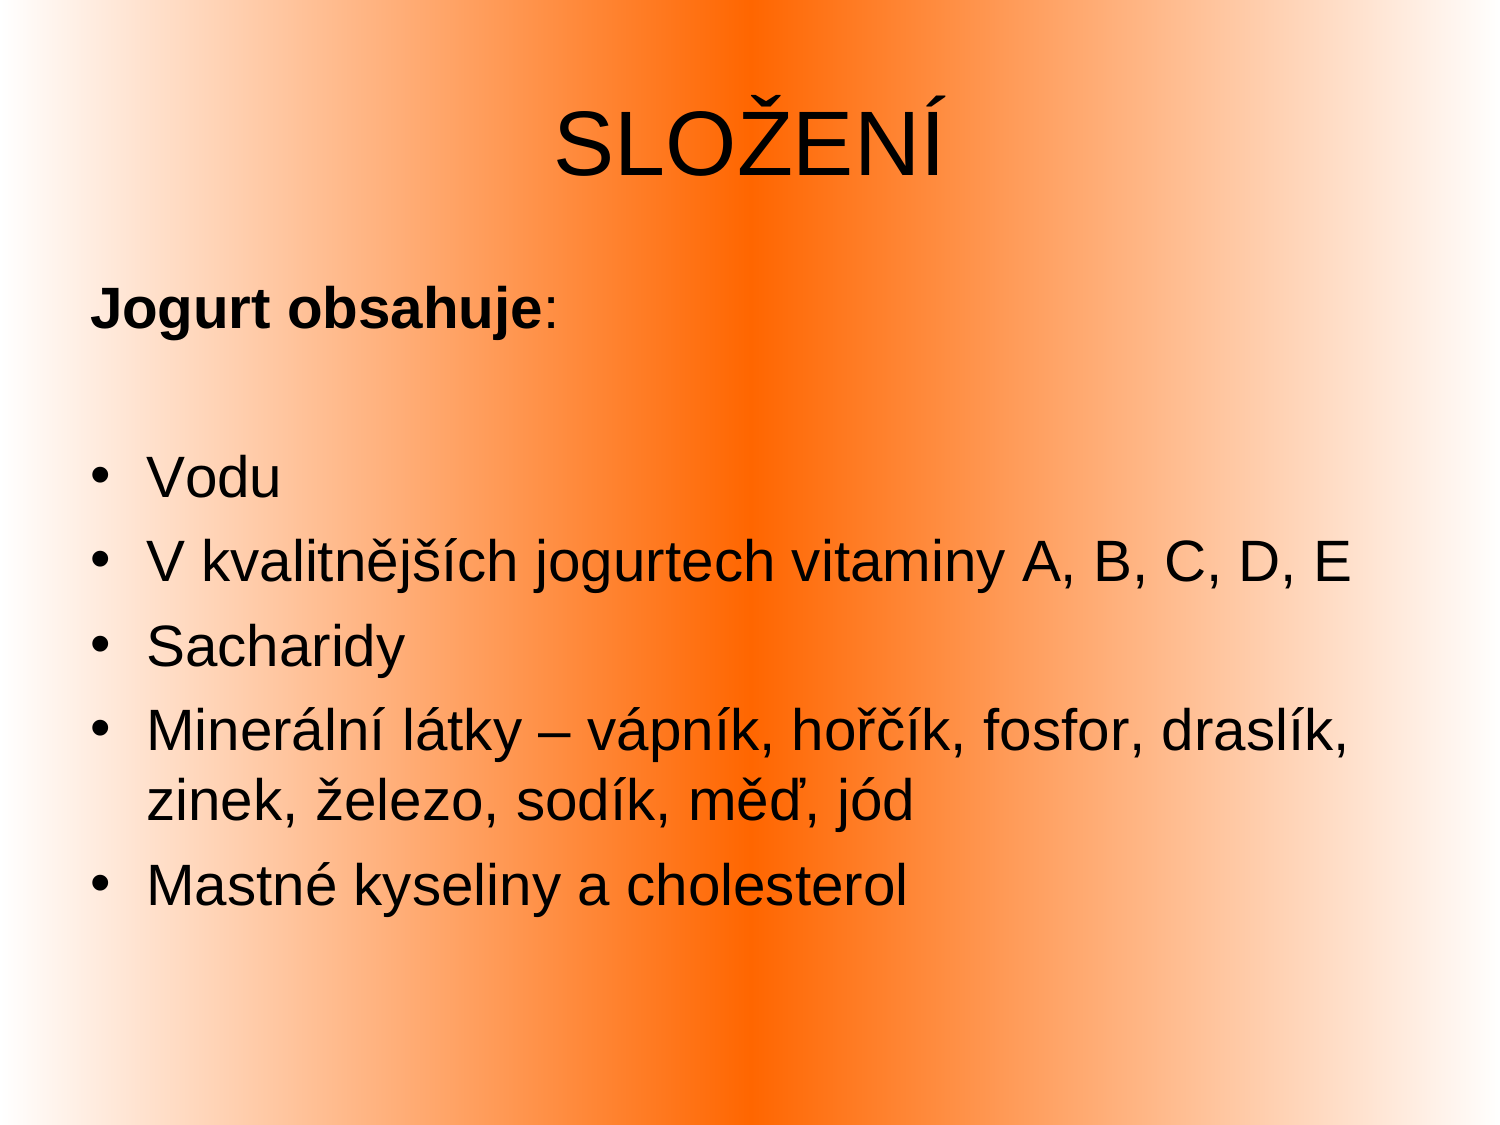

# SLOŽENÍ
Jogurt obsahuje:
Vodu
V kvalitnějších jogurtech vitaminy A, B, C, D, E
Sacharidy
Minerální látky – vápník, hořčík, fosfor, draslík, zinek, železo, sodík, měď, jód
Mastné kyseliny a cholesterol